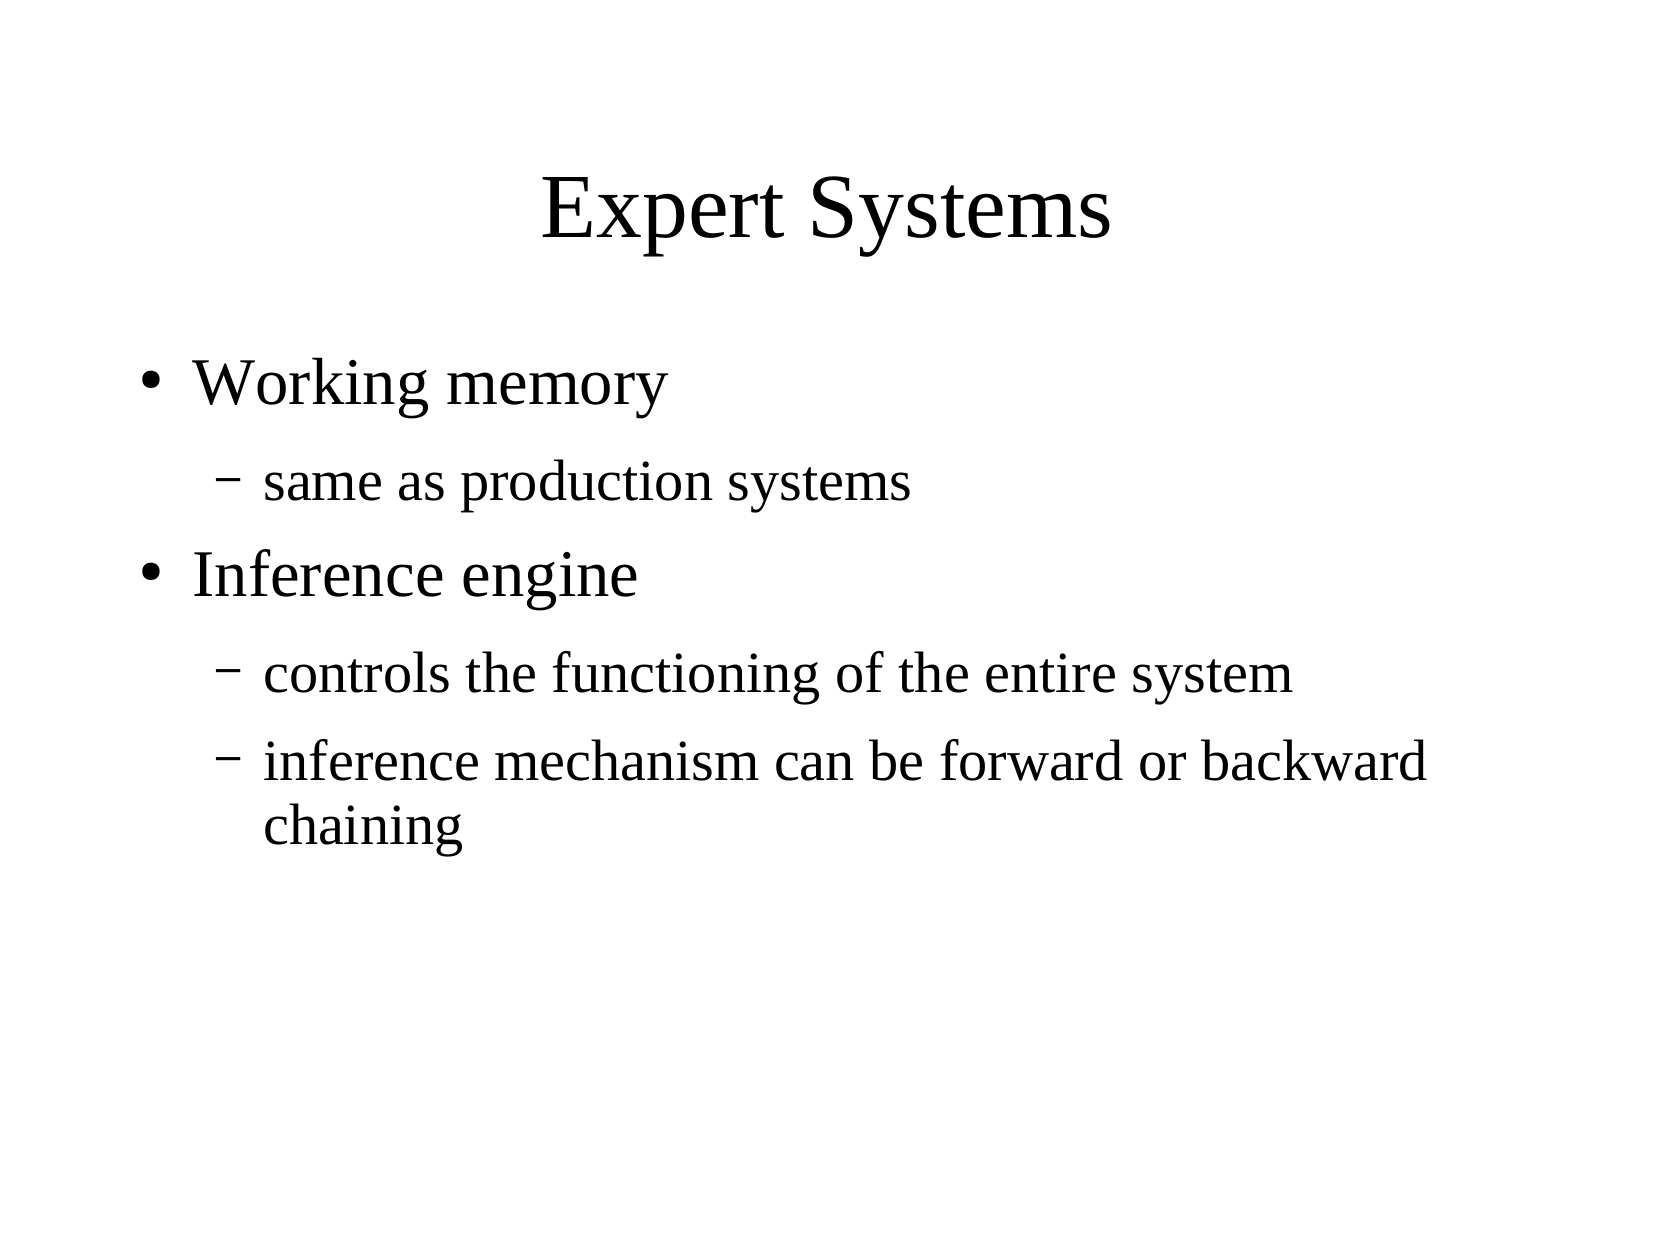

# Expert Systems
Working memory
same as production systems
Inference engine
controls the functioning of the entire system
inference mechanism can be forward or backward chaining